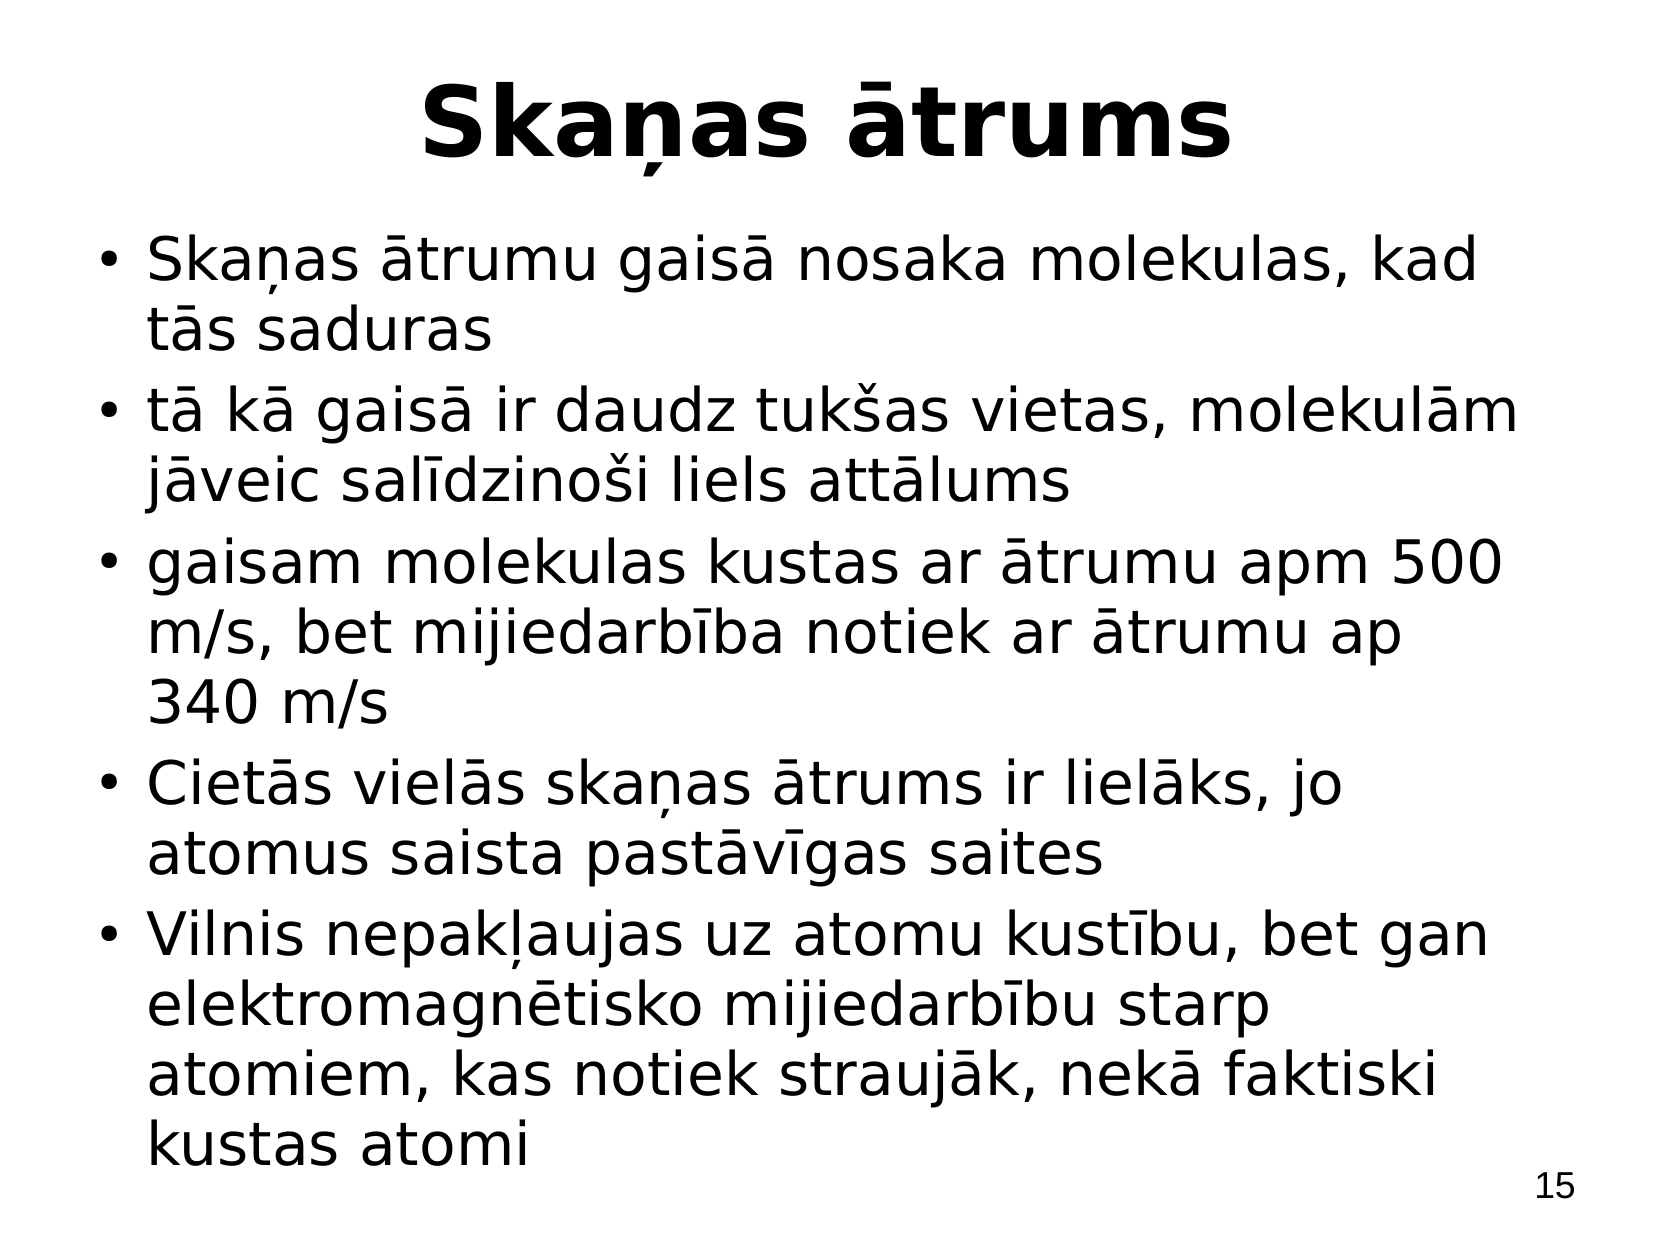

# Skaņas ātrums
Skaņas ātrumu gaisā nosaka molekulas, kad tās saduras
tā kā gaisā ir daudz tukšas vietas, molekulām jāveic salīdzinoši liels attālums
gaisam molekulas kustas ar ātrumu apm 500 m/s, bet mijiedarbība notiek ar ātrumu ap 340 m/s
Cietās vielās skaņas ātrums ir lielāks, jo atomus saista pastāvīgas saites
Vilnis nepakļaujas uz atomu kustību, bet gan elektromagnētisko mijiedarbību starp atomiem, kas notiek straujāk, nekā faktiski kustas atomi